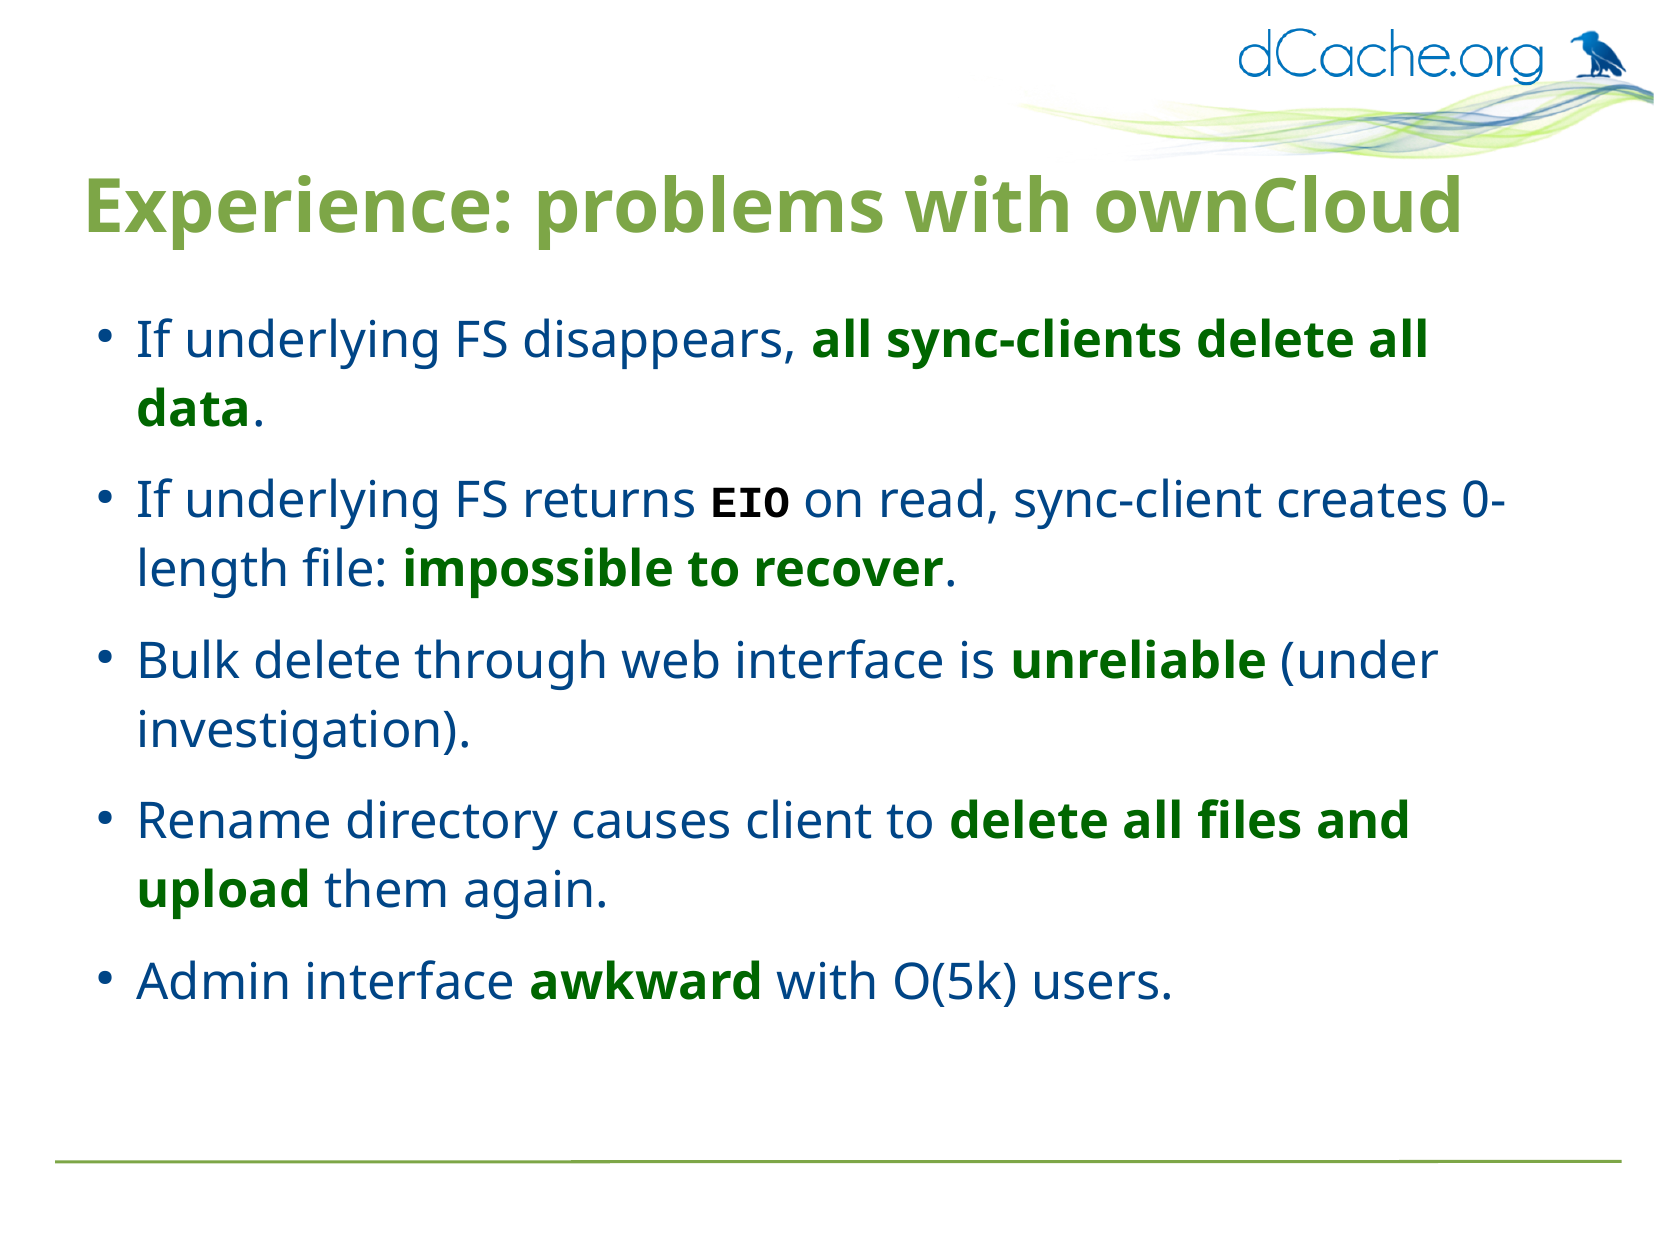

# Experience: problems with ownCloud
If underlying FS disappears, all sync-clients delete all data.
If underlying FS returns EIO on read, sync-client creates 0-length file: impossible to recover.
Bulk delete through web interface is unreliable (under investigation).
Rename directory causes client to delete all files and upload them again.
Admin interface awkward with O(5k) users.